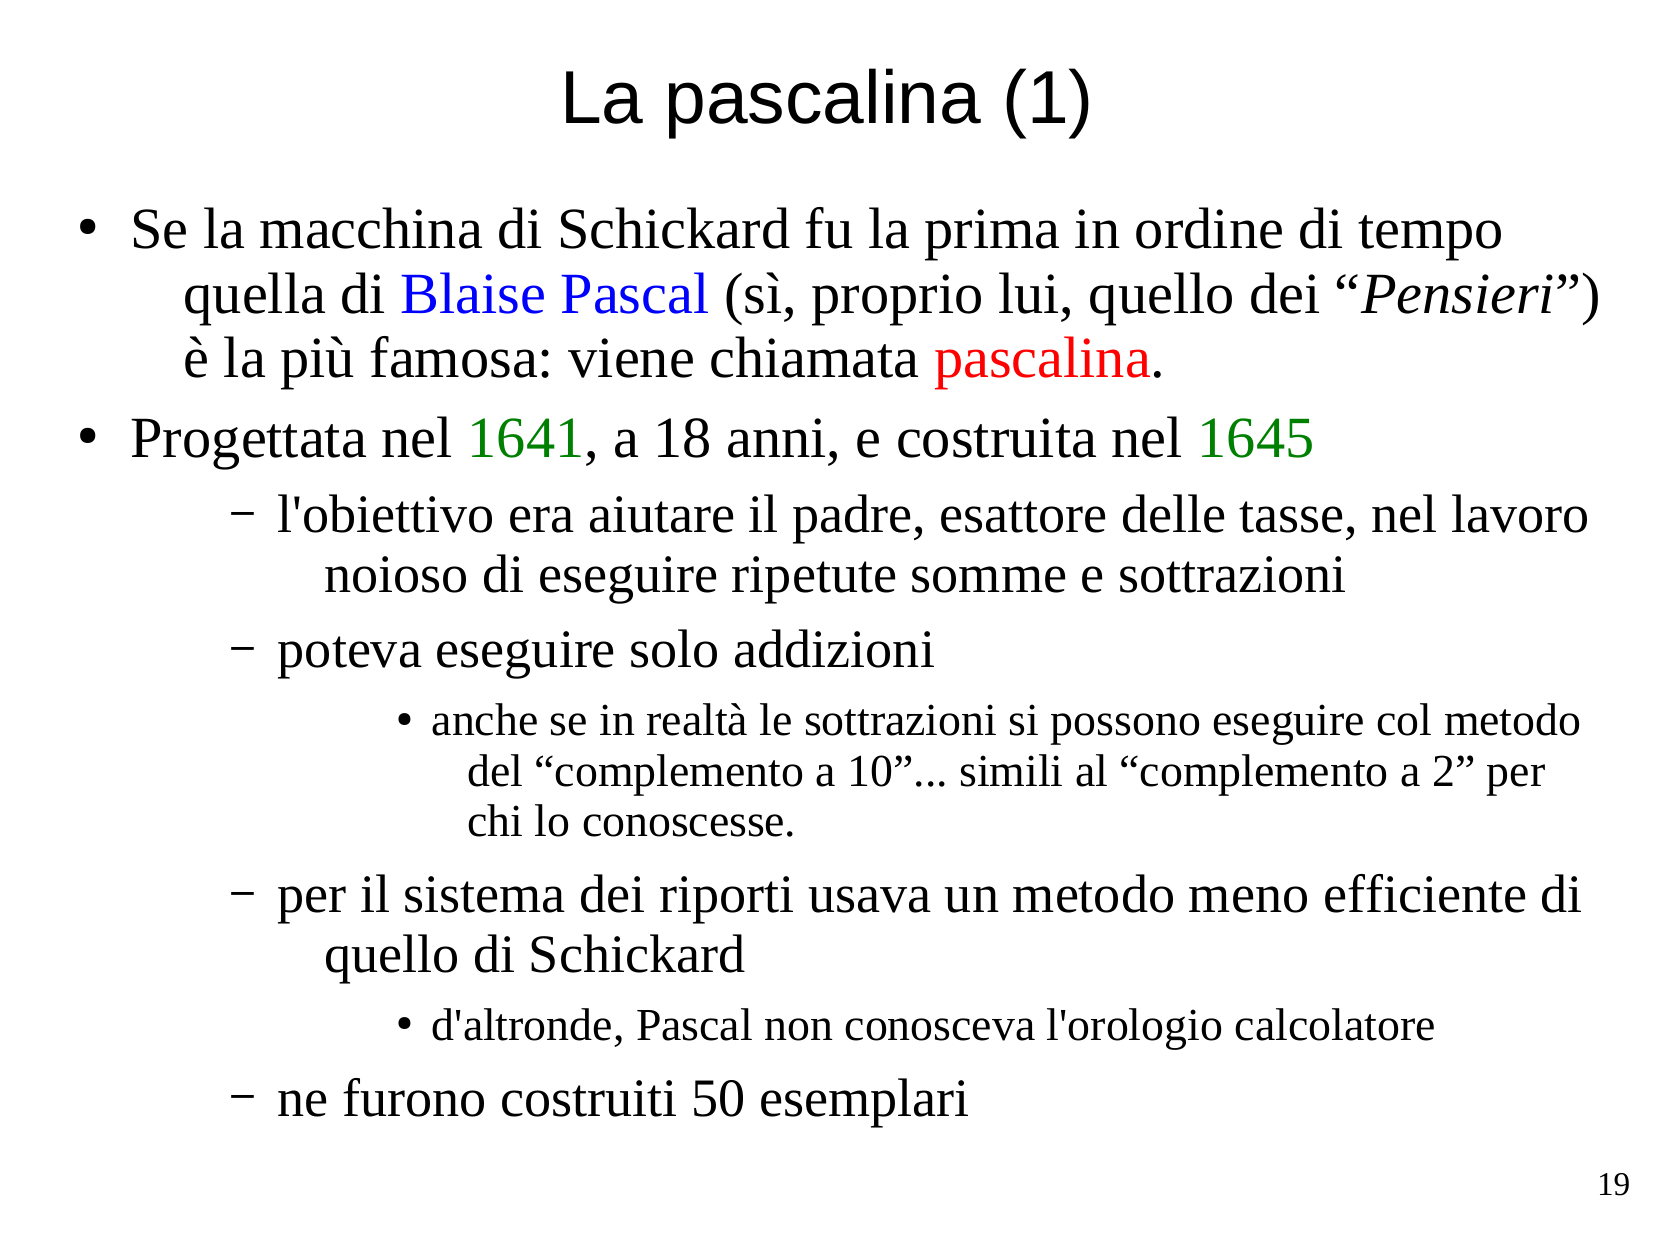

# La pascalina (1)
Se la macchina di Schickard fu la prima in ordine di tempo quella di Blaise Pascal (sì, proprio lui, quello dei “Pensieri”) è la più famosa: viene chiamata pascalina.
Progettata nel 1641, a 18 anni, e costruita nel 1645
l'obiettivo era aiutare il padre, esattore delle tasse, nel lavoro noioso di eseguire ripetute somme e sottrazioni
poteva eseguire solo addizioni
anche se in realtà le sottrazioni si possono eseguire col metodo del “complemento a 10”... simili al “complemento a 2” per chi lo conoscesse.
per il sistema dei riporti usava un metodo meno efficiente di quello di Schickard
d'altronde, Pascal non conosceva l'orologio calcolatore
ne furono costruiti 50 esemplari